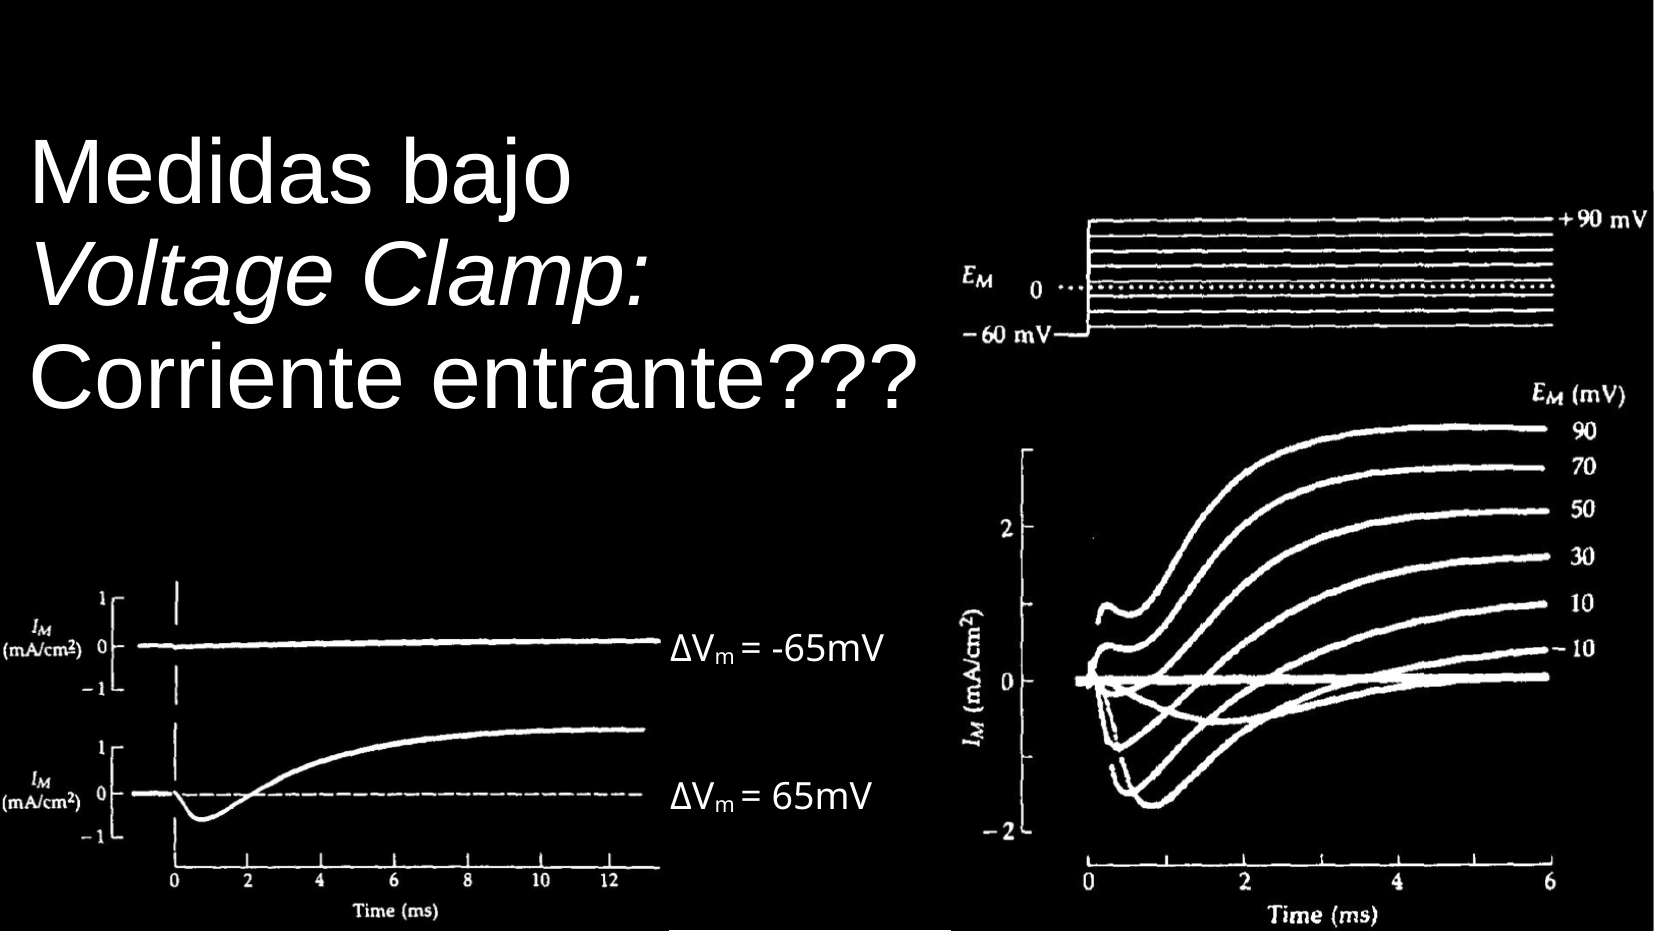

# Medidas bajo Voltage Clamp: Corriente entrante???
ΔVm = -65mV
ΔVm = 65mV